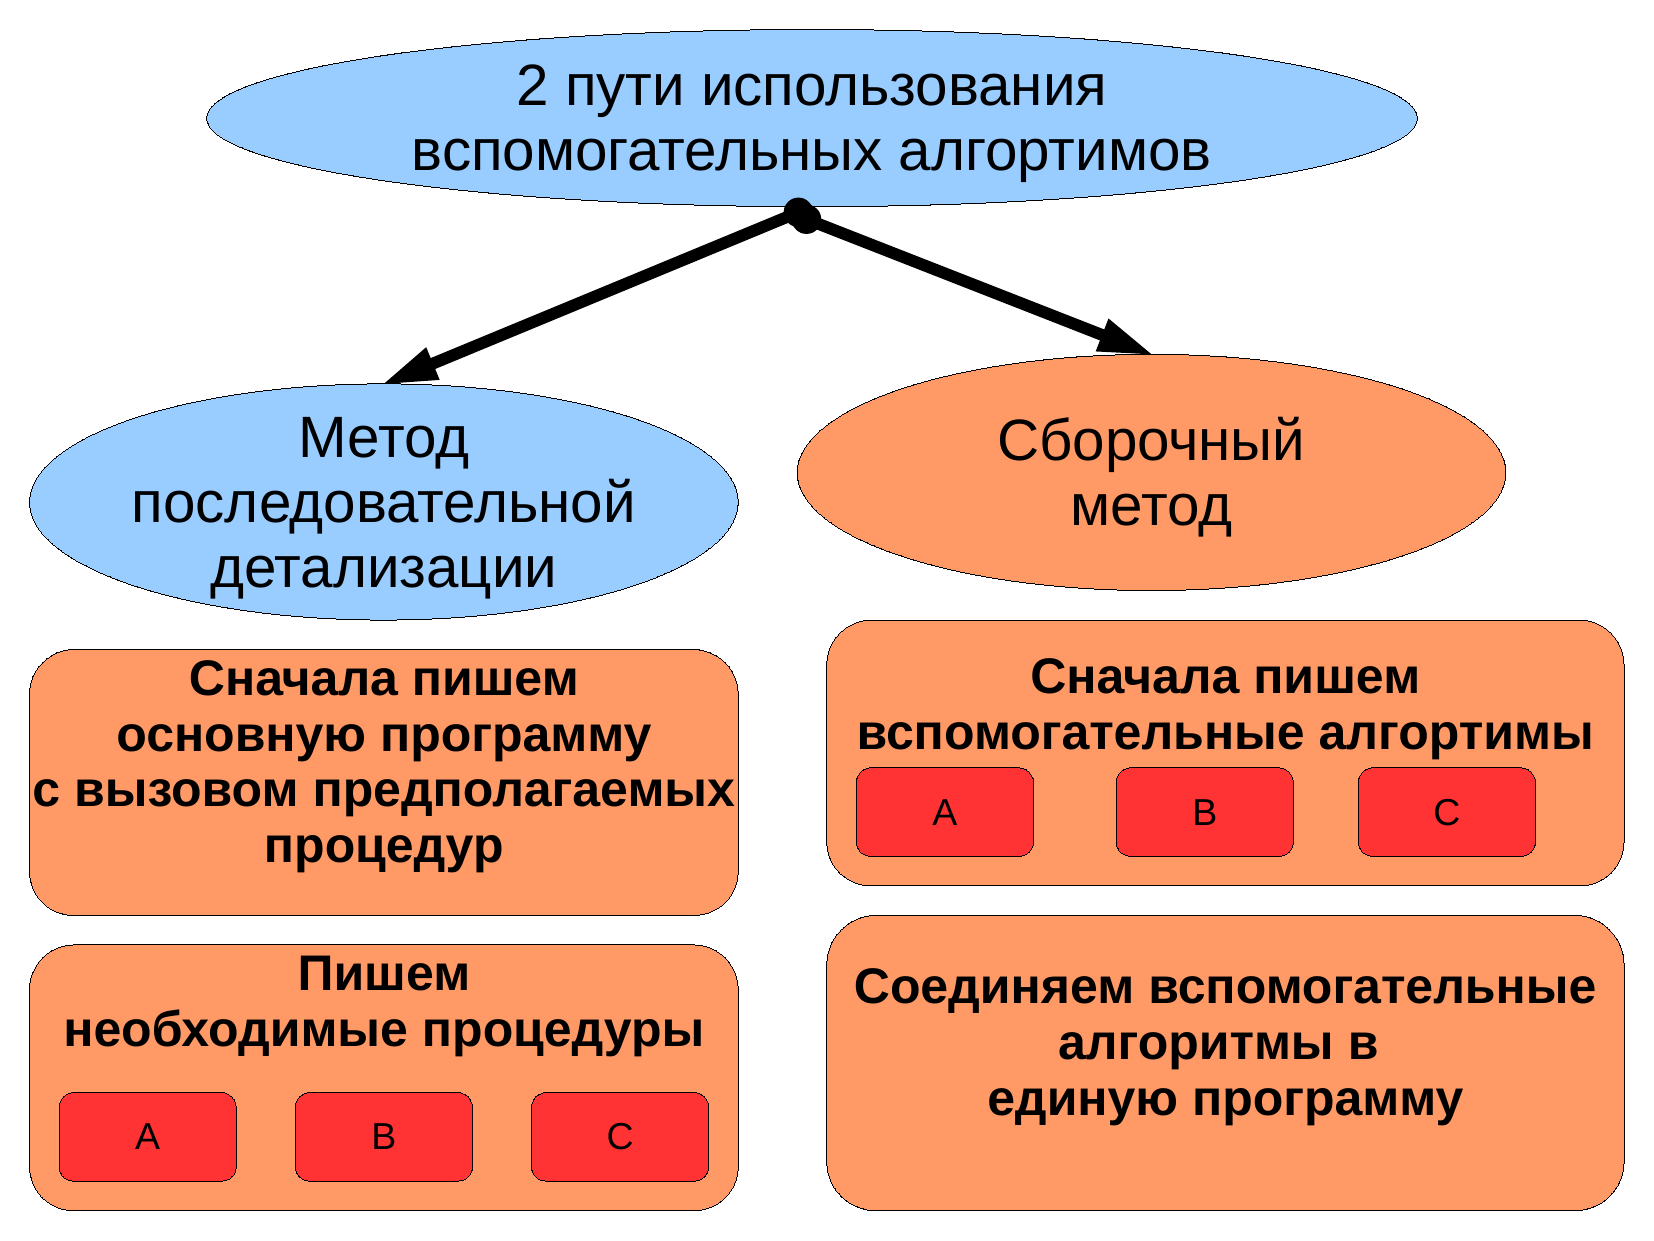

2 пути использования
вспомогательных алгортимов
Сборочный
метод
Метод
последовательной
детализации
Сначала пишем
вспомогательные алгортимы
Сначала пишем
основную программу
с вызовом предполагаемых
процедур
А
В
С
Соединяем вспомогательные
алгоритмы в
единую программу
Пишем
необходимые процедуры
А
В
С